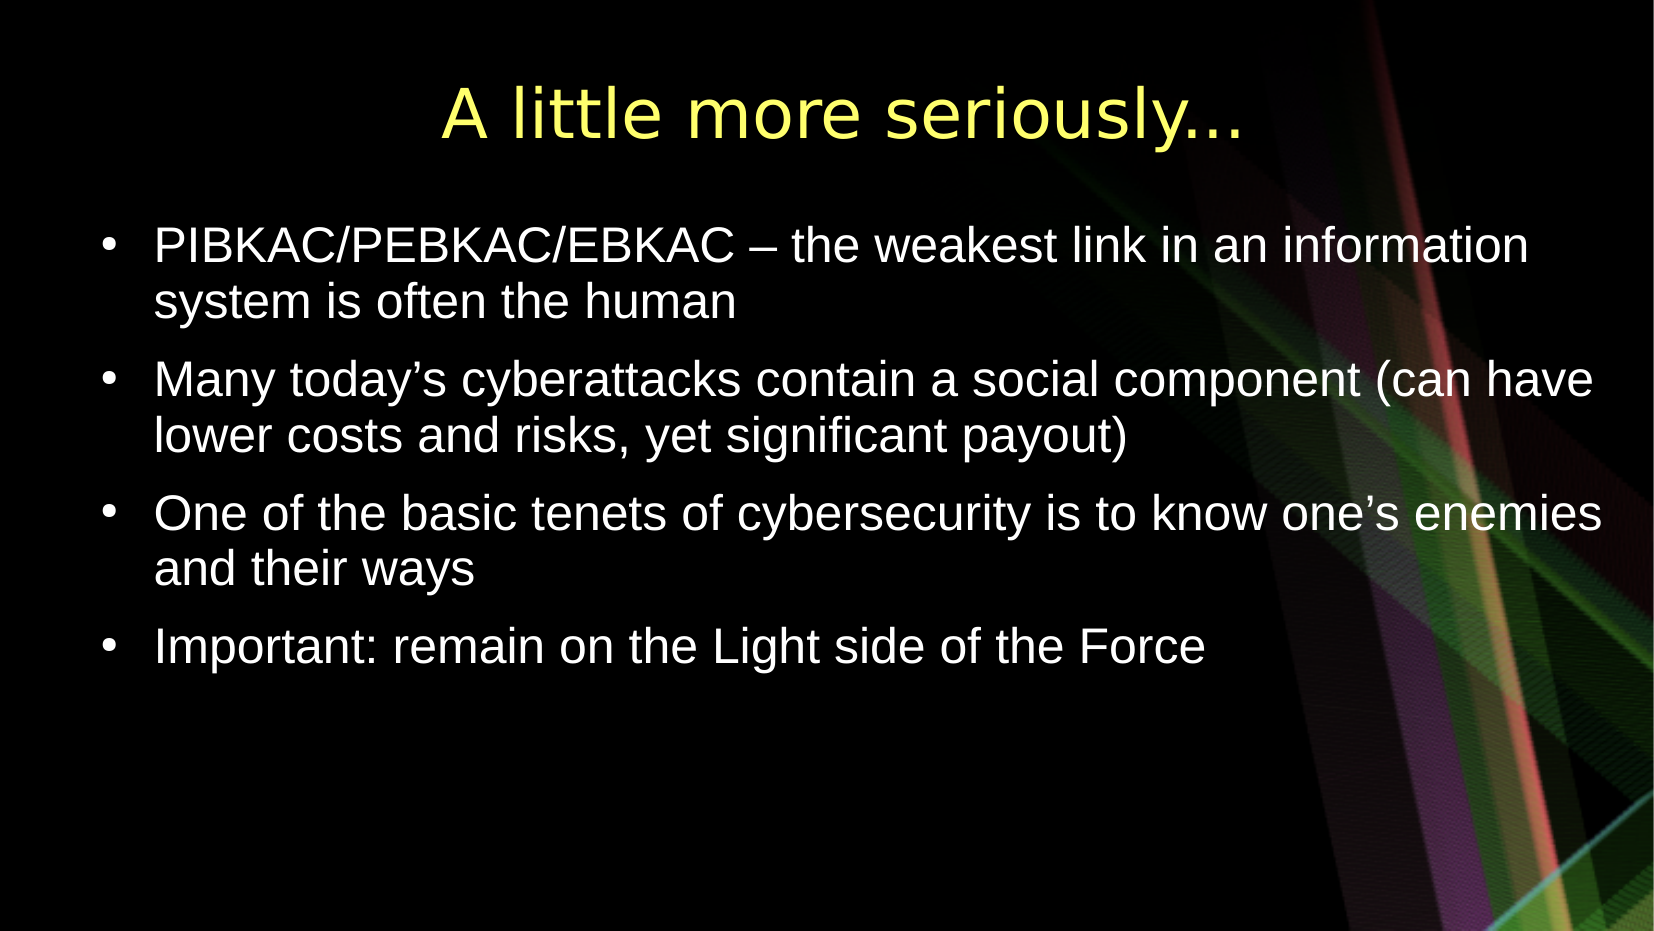

# A little more seriously...
PIBKAC/PEBKAC/EBKAC – the weakest link in an information system is often the human
Many today’s cyberattacks contain a social component (can have lower costs and risks, yet significant payout)
One of the basic tenets of cybersecurity is to know one’s enemies and their ways
Important: remain on the Light side of the Force